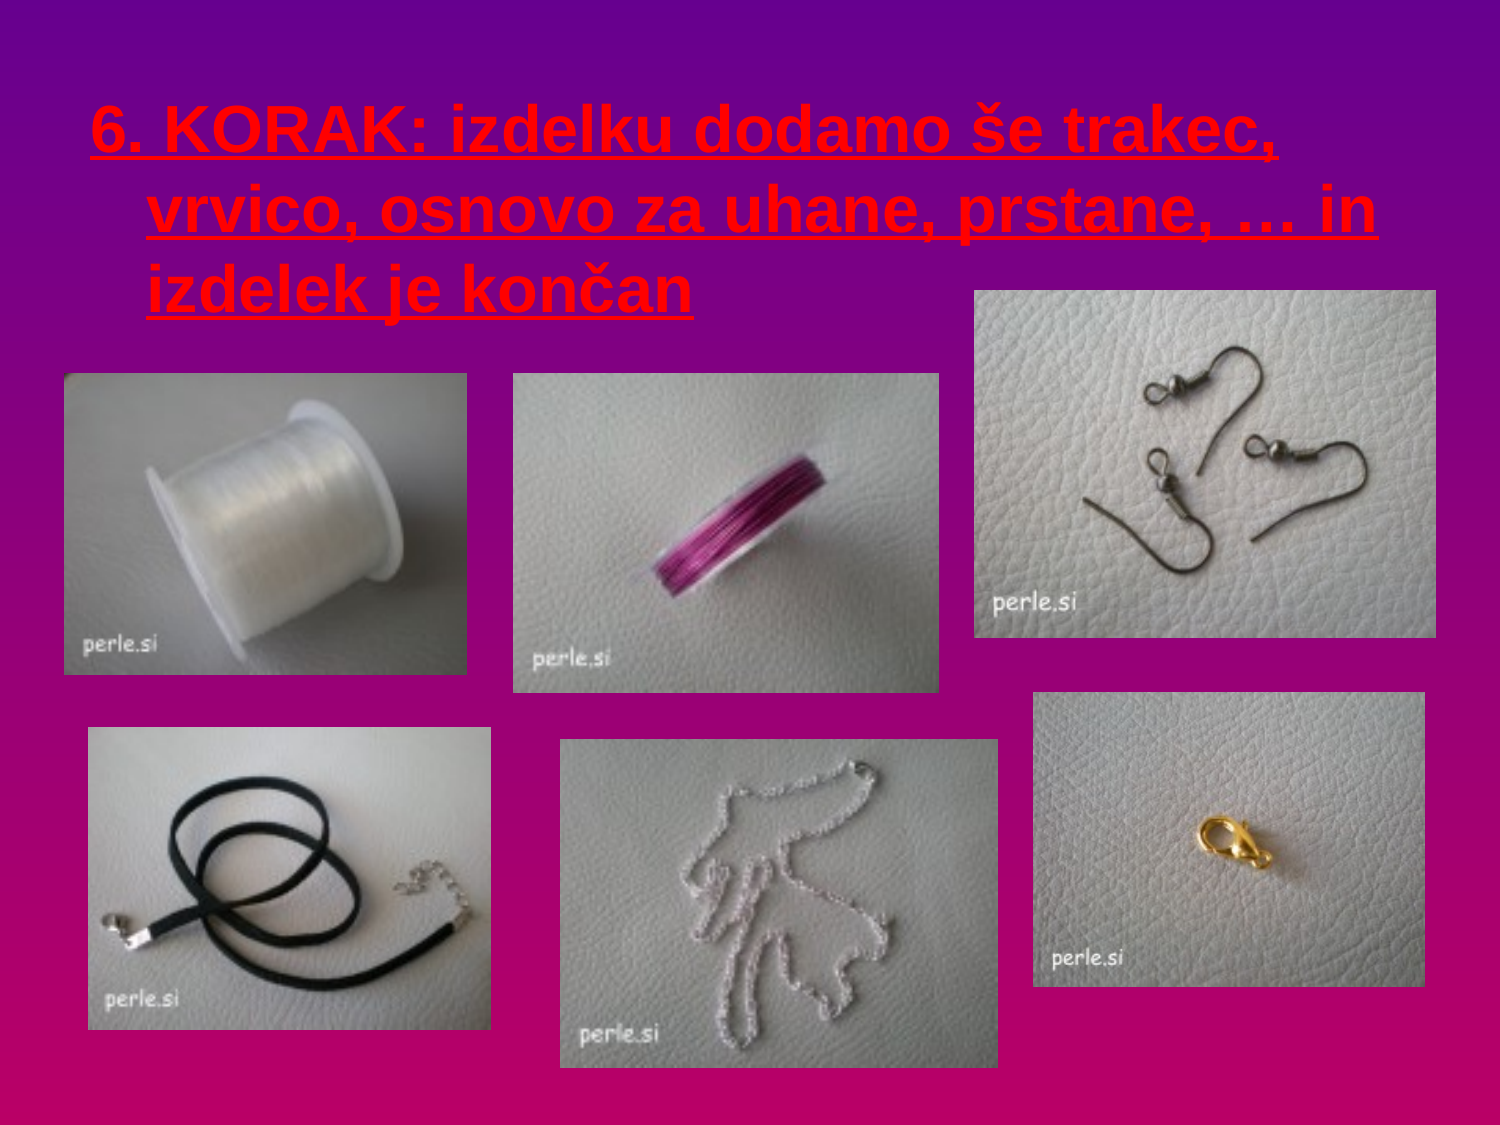

# 6. KORAK: izdelku dodamo še trakec, vrvico, osnovo za uhane, prstane, … in izdelek je končan